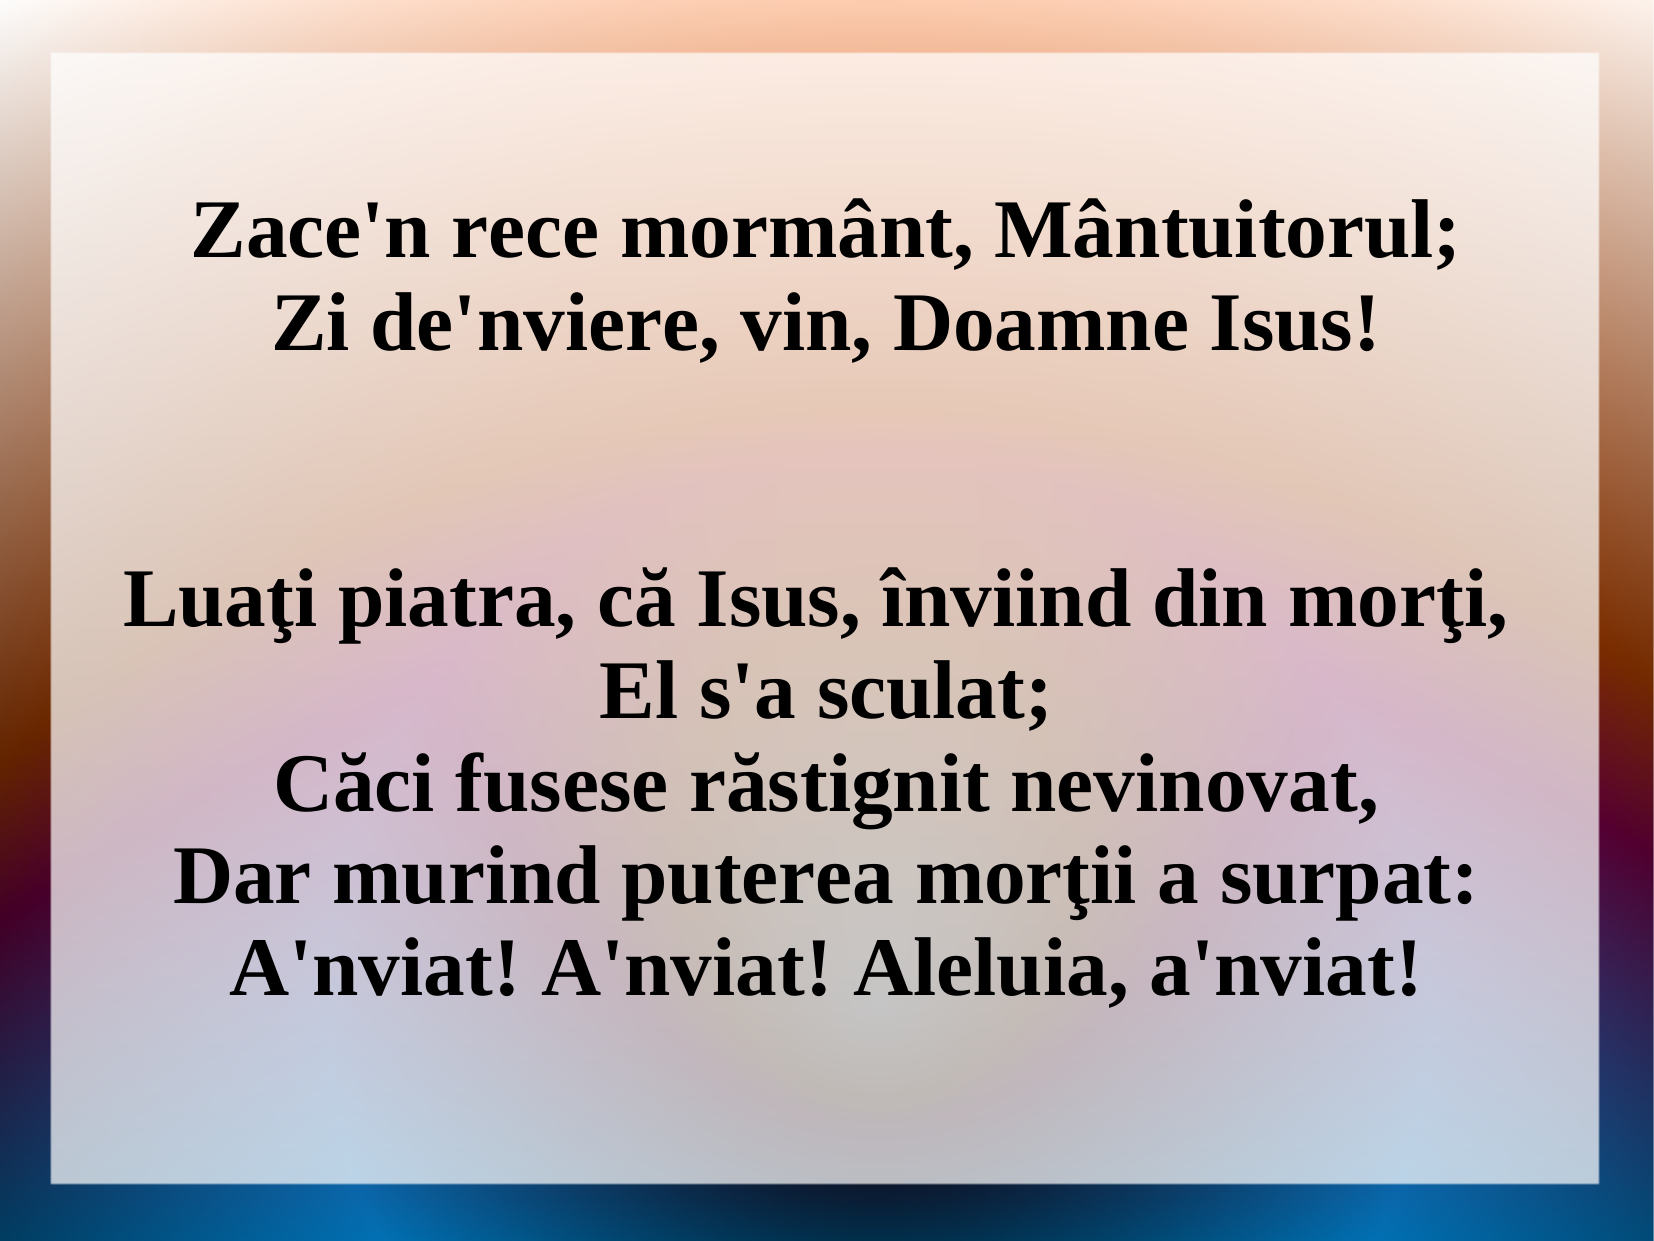

# Zace'n rece mormânt, Mântuitorul;
Zi de'nviere, vin, Doamne Isus!
Luaţi piatra, că Isus, înviind din morţi,
El s'a sculat;
Căci fusese răstignit nevinovat,
Dar murind puterea morţii a surpat:
A'nviat! A'nviat! Aleluia, a'nviat!